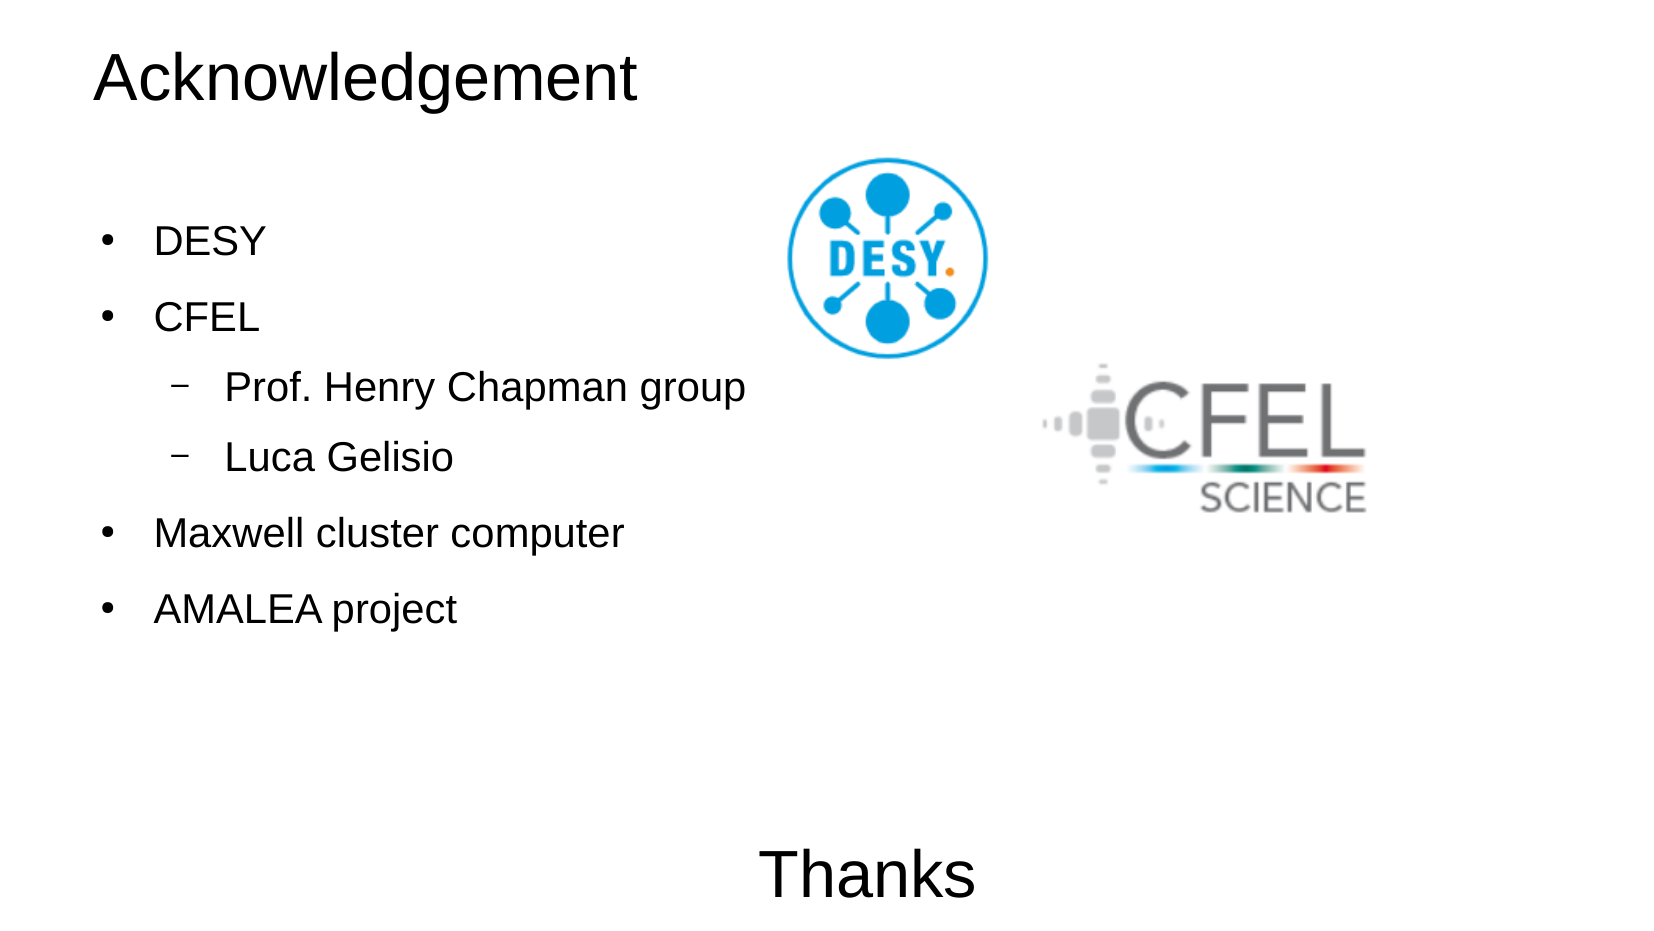

# Acknowledgement
DESY
CFEL
Prof. Henry Chapman group
Luca Gelisio
Maxwell cluster computer
AMALEA project
Thanks